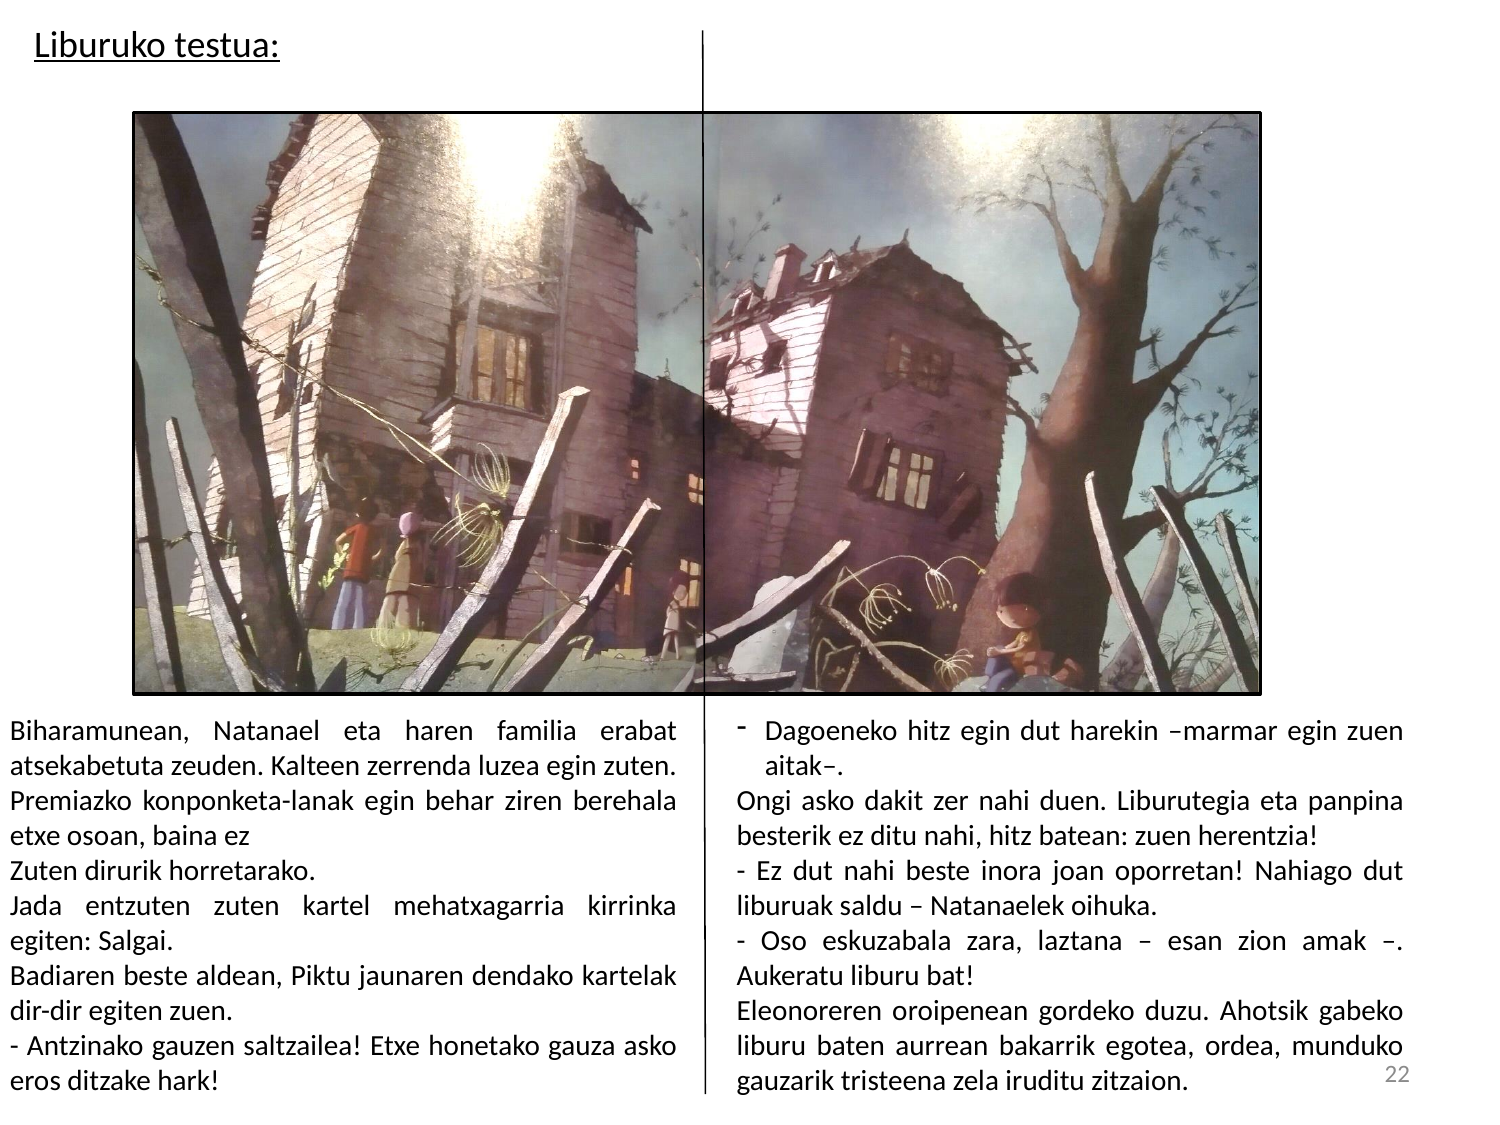

Liburuko testua:
Biharamunean, Natanael eta haren familia erabat atsekabetuta zeuden. Kalteen zerrenda luzea egin zuten. Premiazko konponketa-lanak egin behar ziren berehala etxe osoan, baina ez
Zuten dirurik horretarako.
Jada entzuten zuten kartel mehatxagarria kirrinka egiten: Salgai.
Badiaren beste aldean, Piktu jaunaren dendako kartelak dir-dir egiten zuen.
- Antzinako gauzen saltzailea! Etxe honetako gauza asko eros ditzake hark!
Dagoeneko hitz egin dut harekin –marmar egin zuen aitak–.
Ongi asko dakit zer nahi duen. Liburutegia eta panpina besterik ez ditu nahi, hitz batean: zuen herentzia!
- Ez dut nahi beste inora joan oporretan! Nahiago dut liburuak saldu – Natanaelek oihuka.
- Oso eskuzabala zara, laztana – esan zion amak –. Aukeratu liburu bat!
Eleonoreren oroipenean gordeko duzu. Ahotsik gabeko liburu baten aurrean bakarrik egotea, ordea, munduko gauzarik tristeena zela iruditu zitzaion.